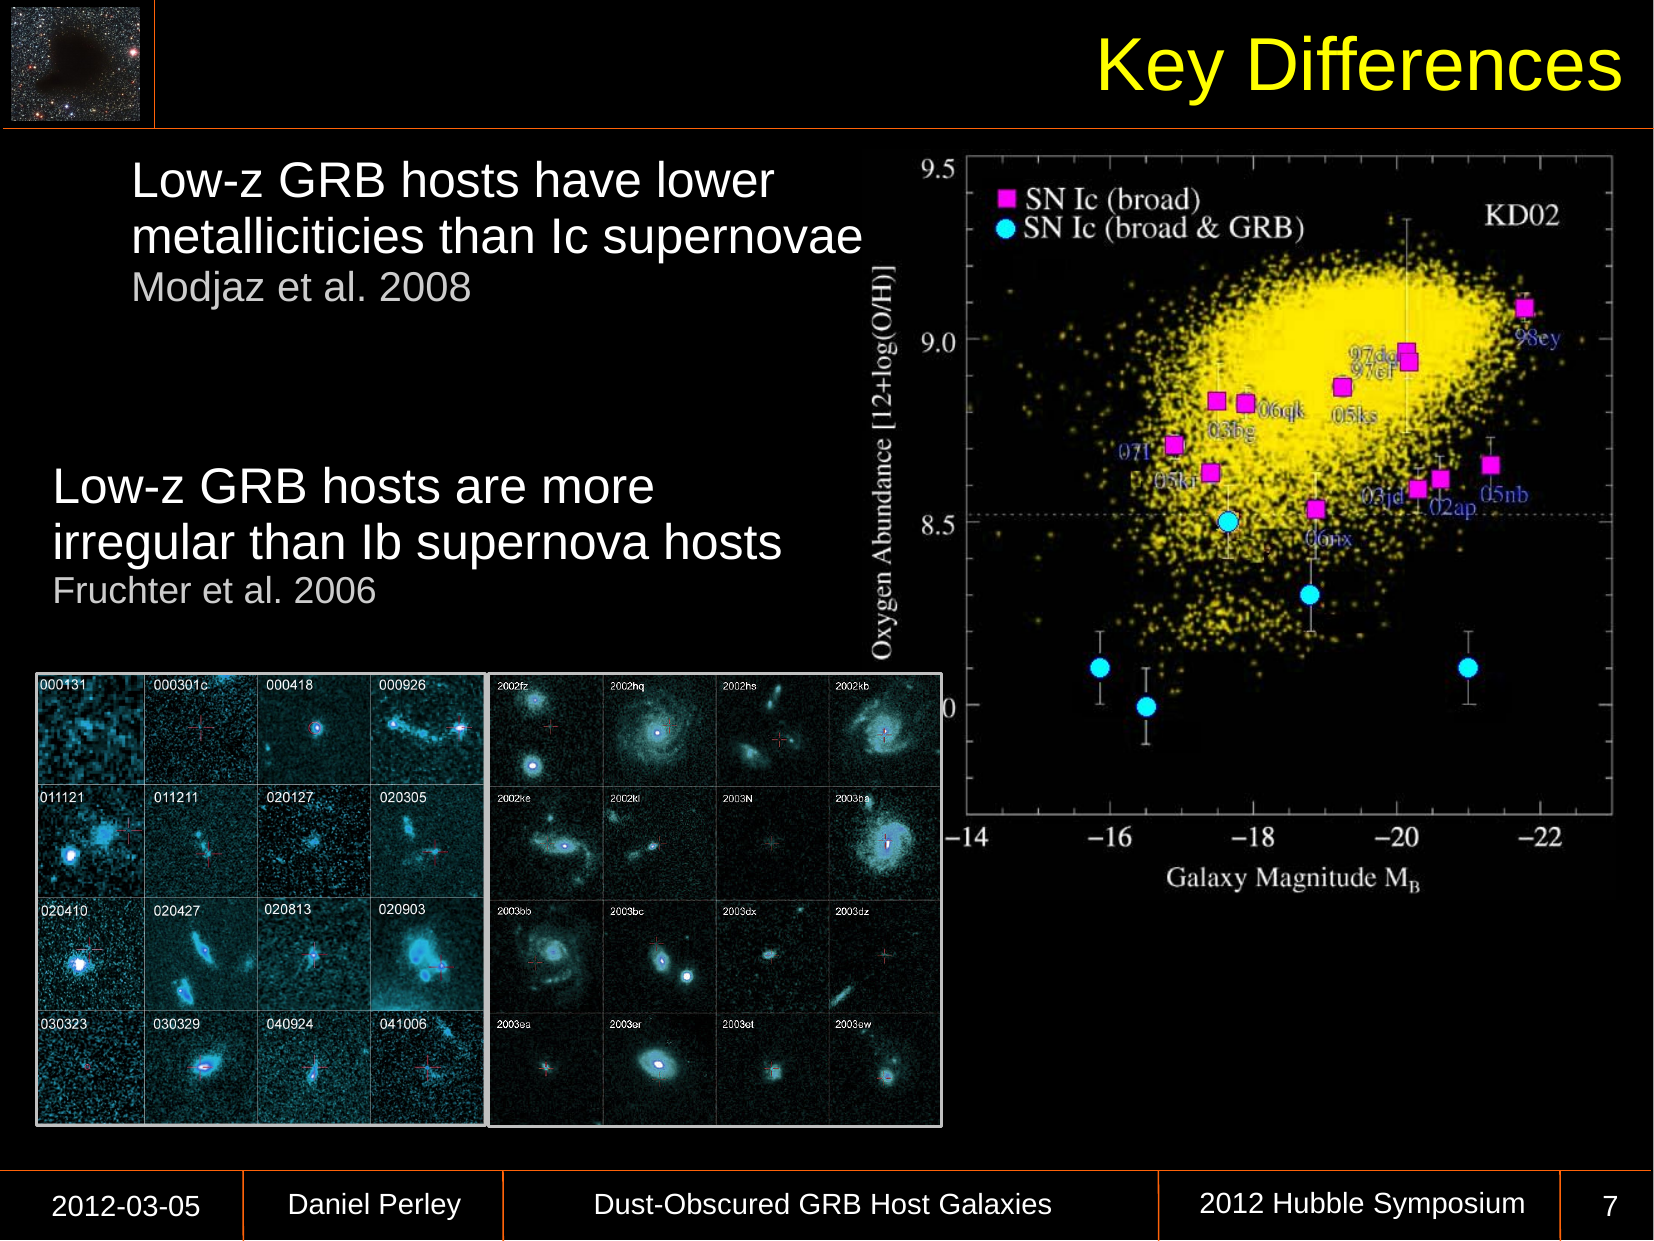

# Key Differences
Low-z GRB hosts have lower metalliciticies than Ic supernovae Modjaz et al. 2008
Low-z GRB hosts are more irregular than Ib supernova hosts
Fruchter et al. 2006
2012-03-05
7